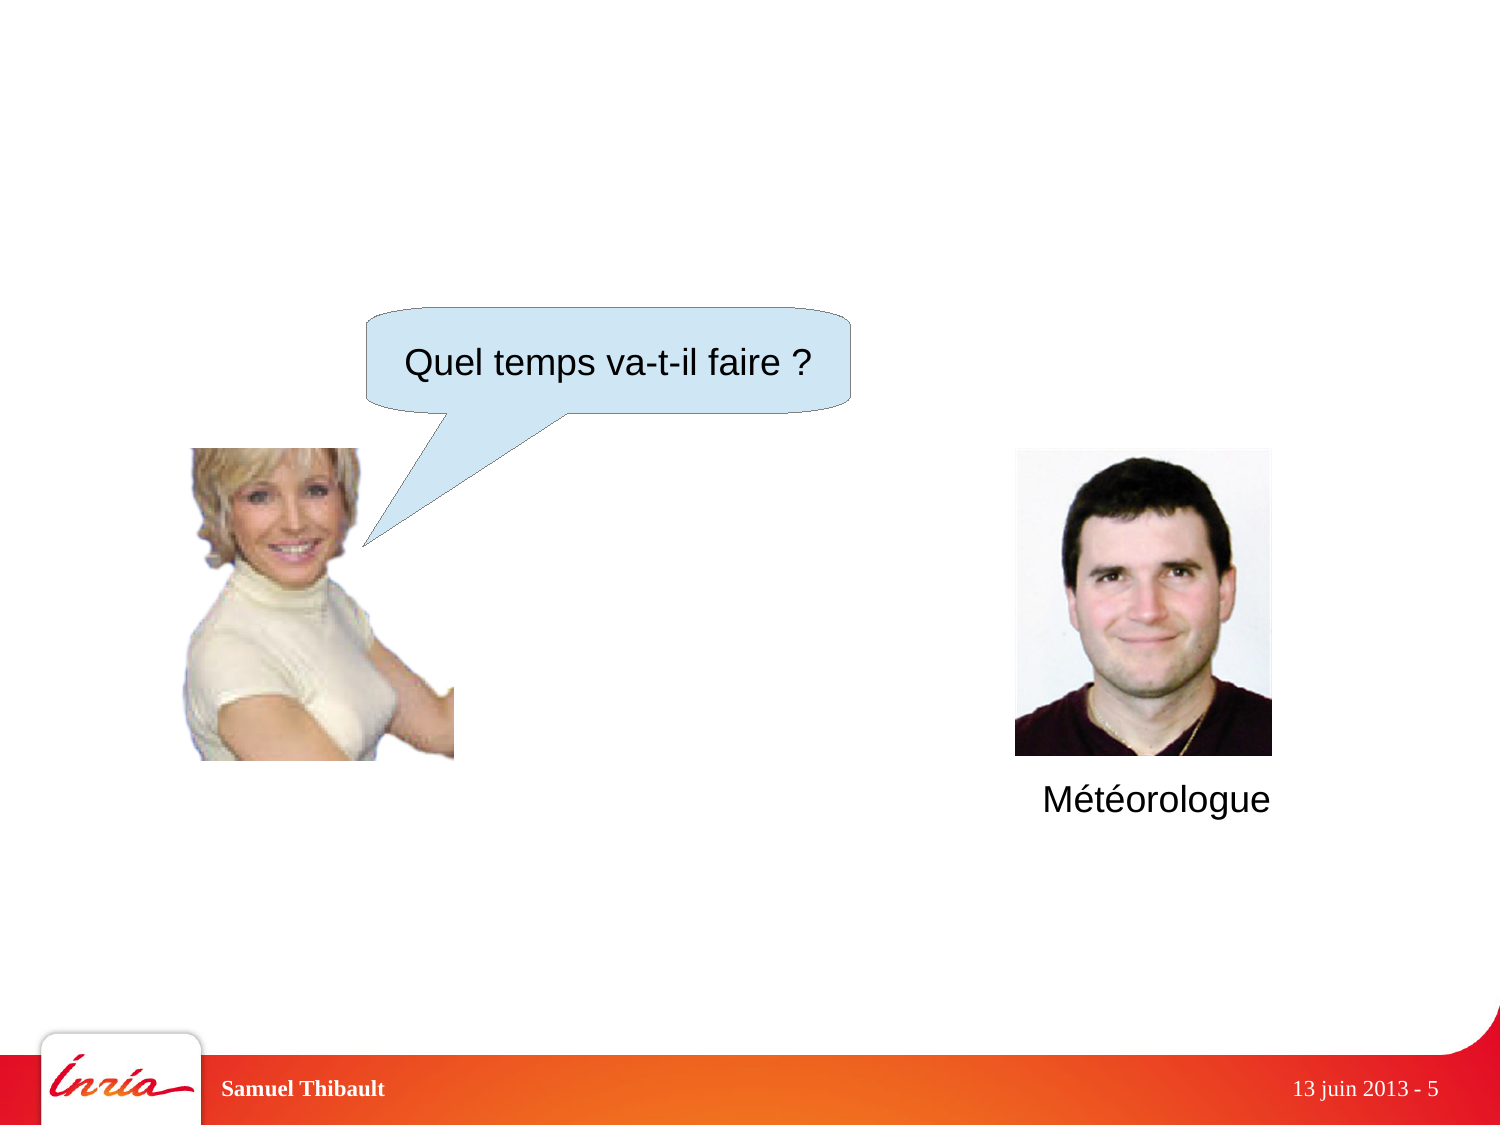

Quel temps va-t-il faire ?
Météorologue
5
Samuel Thibault
13 juin 2013